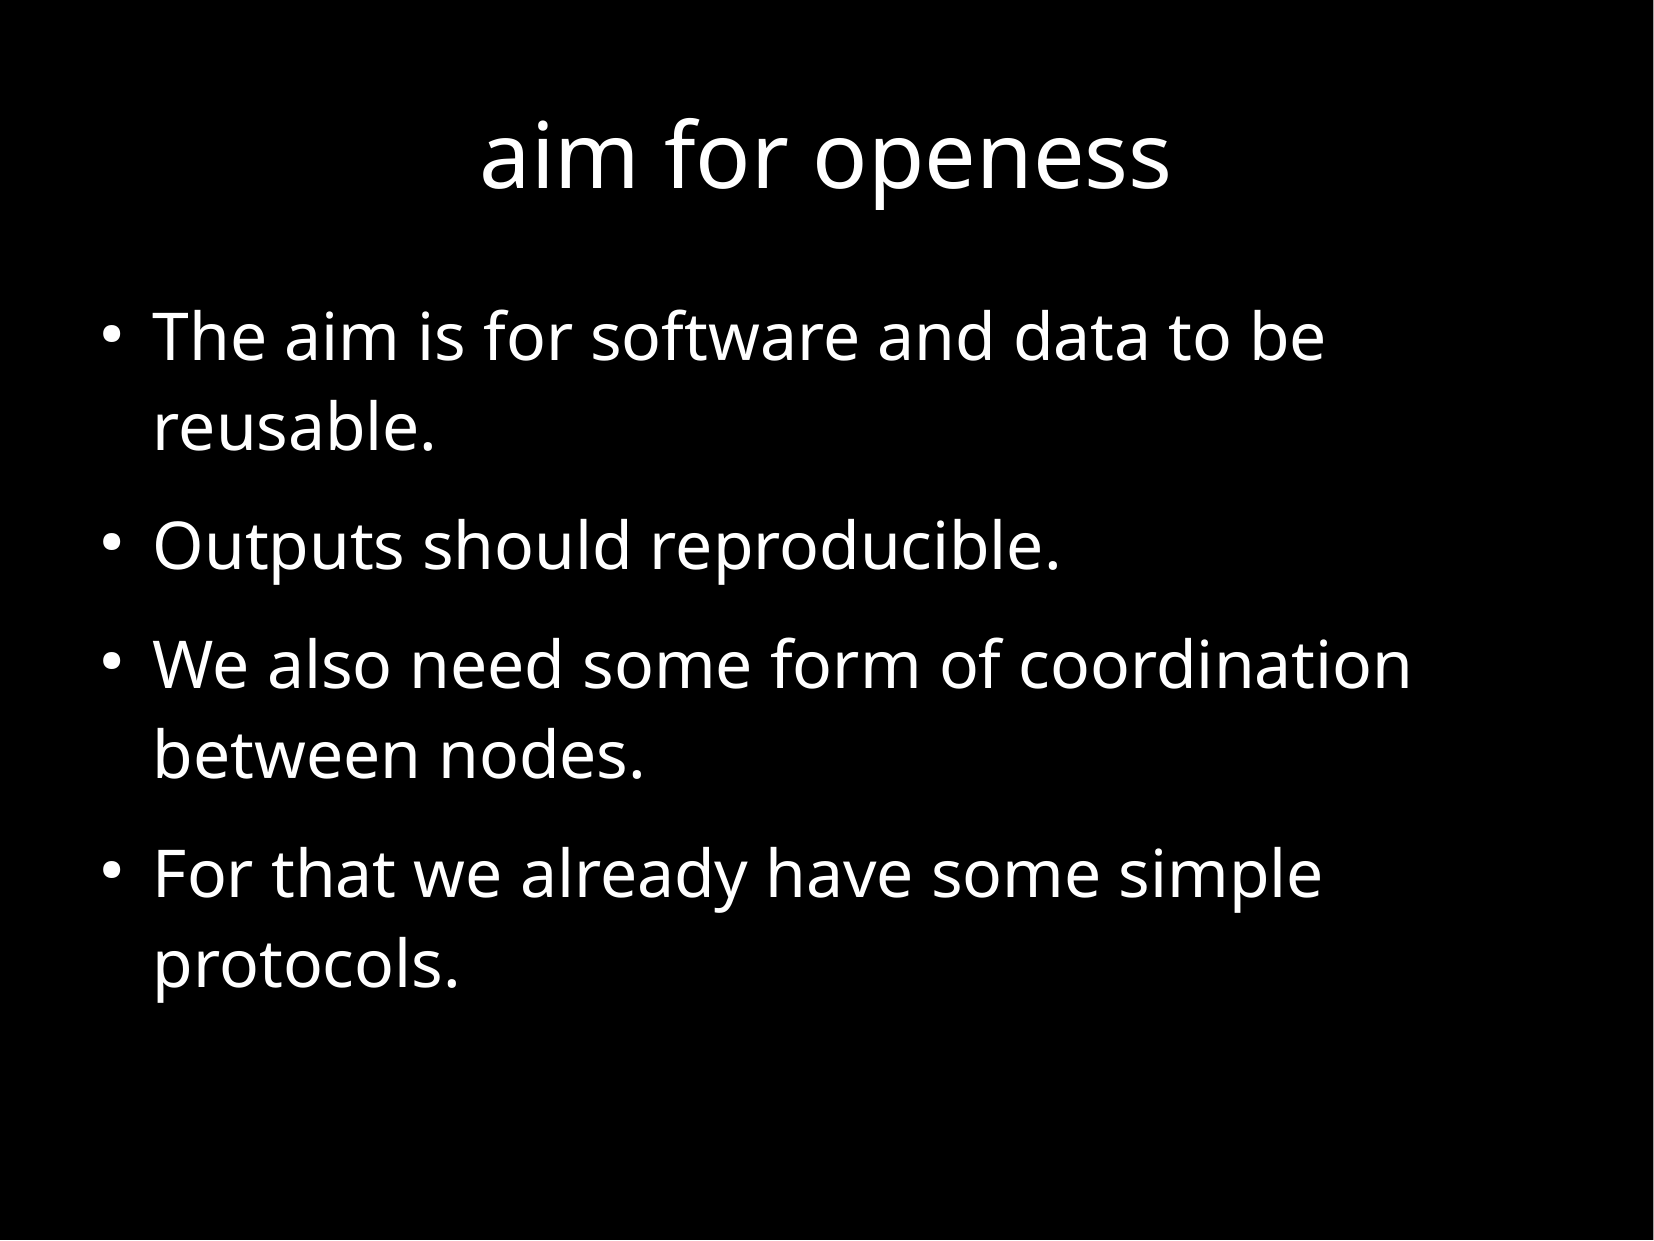

# aim for openess
The aim is for software and data to be reusable.
Outputs should reproducible.
We also need some form of coordination between nodes.
For that we already have some simple protocols.